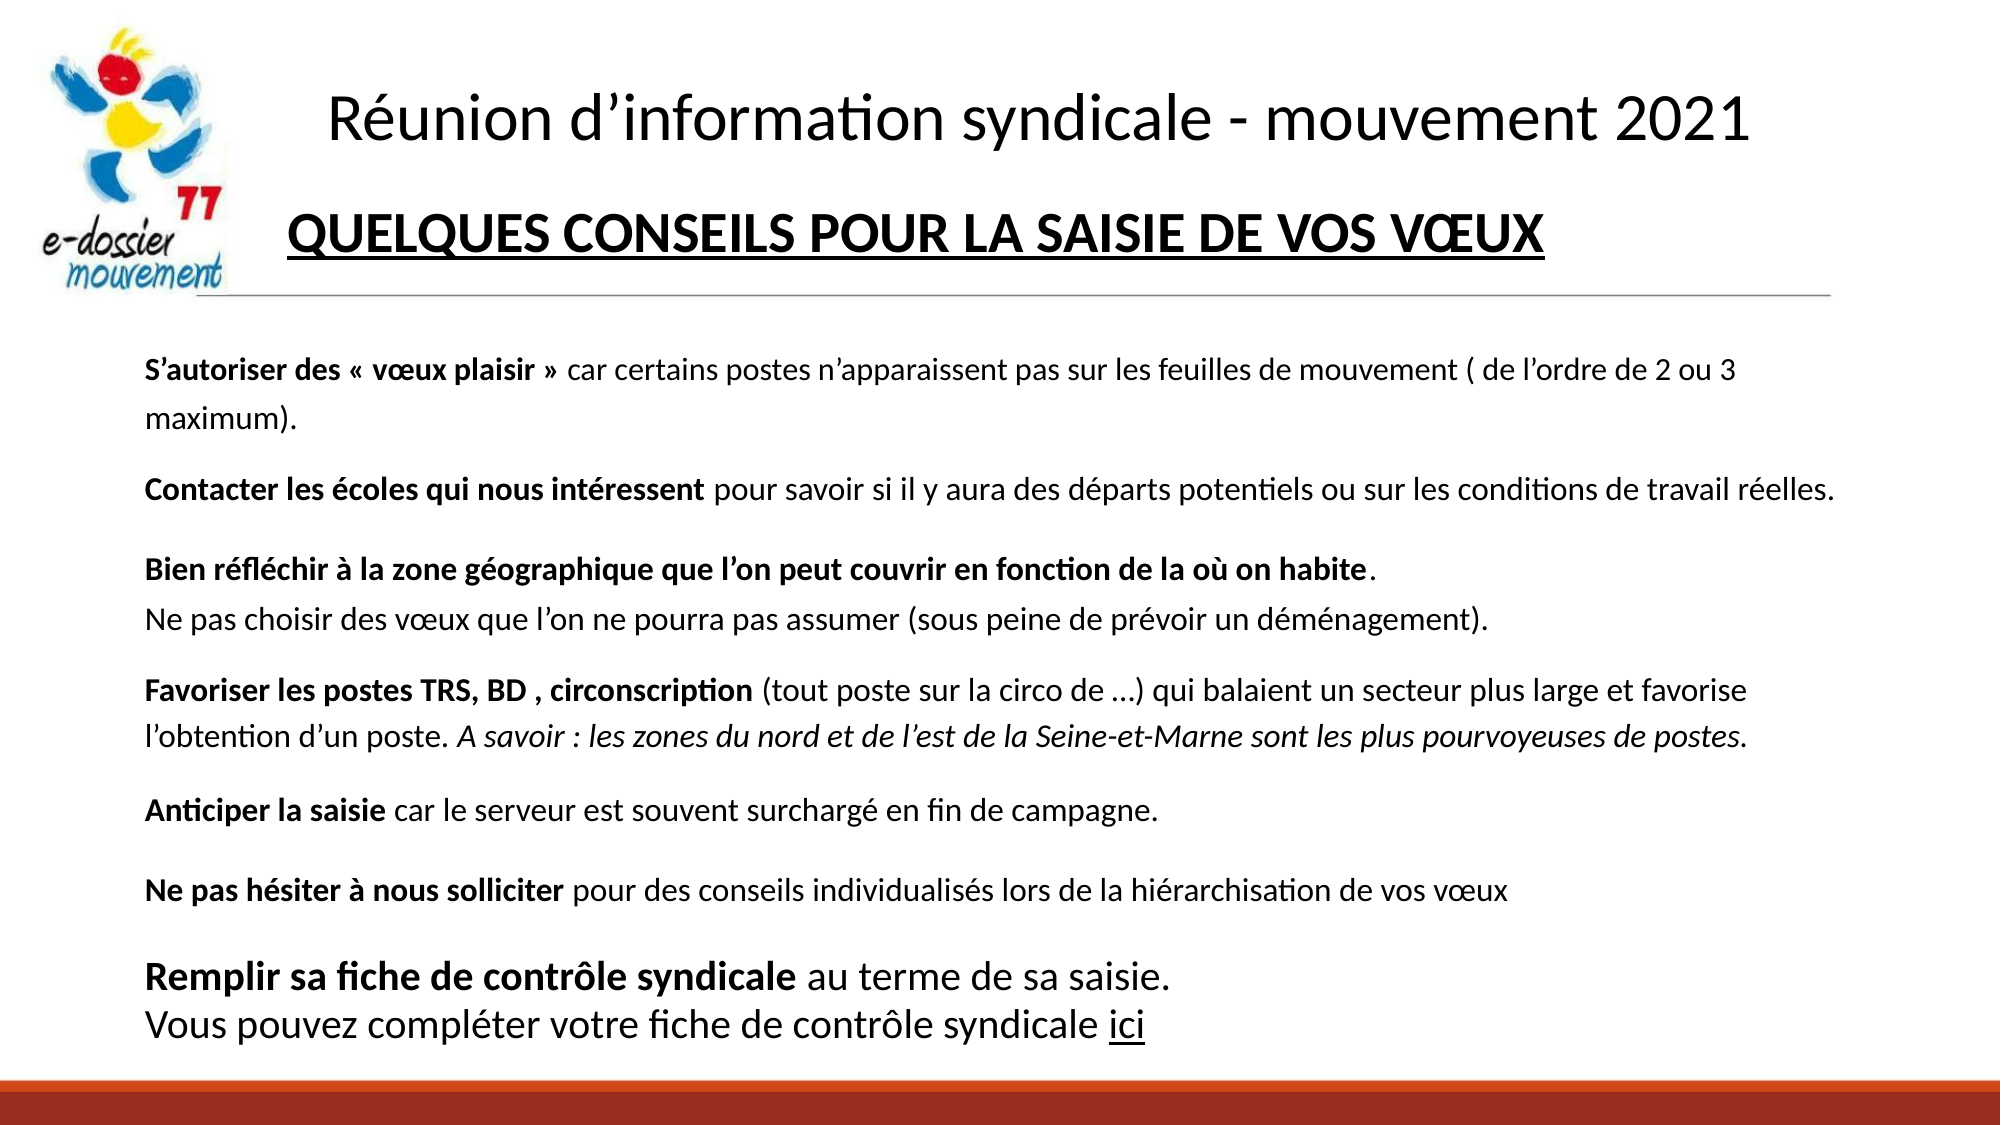

Réunion d’information syndicale - mouvement 2021
QUELQUES CONSEILS POUR LA SAISIE DE VOS VŒUX
S’autoriser des « vœux plaisir » car certains postes n’apparaissent pas sur les feuilles de mouvement ( de l’ordre de 2 ou 3
maximum).
Contacter les écoles qui nous intéressent pour savoir si il y aura des départs potentiels ou sur les conditions de travail réelles.
Bien réfléchir à la zone géographique que l’on peut couvrir en fonction de la où on habite.
Ne pas choisir des vœux que l’on ne pourra pas assumer (sous peine de prévoir un déménagement).
Favoriser les postes TRS, BD , circonscription (tout poste sur la circo de …) qui balaient un secteur plus large et favorise
l’obtention d’un poste. A savoir : les zones du nord et de l’est de la Seine-et-Marne sont les plus pourvoyeuses de postes.
Anticiper la saisie car le serveur est souvent surchargé en fin de campagne.
Ne pas hésiter à nous solliciter pour des conseils individualisés lors de la hiérarchisation de vos vœux
Remplir sa fiche de contrôle syndicale au terme de sa saisie.
Vous pouvez compléter votre fiche de contrôle syndicale ici